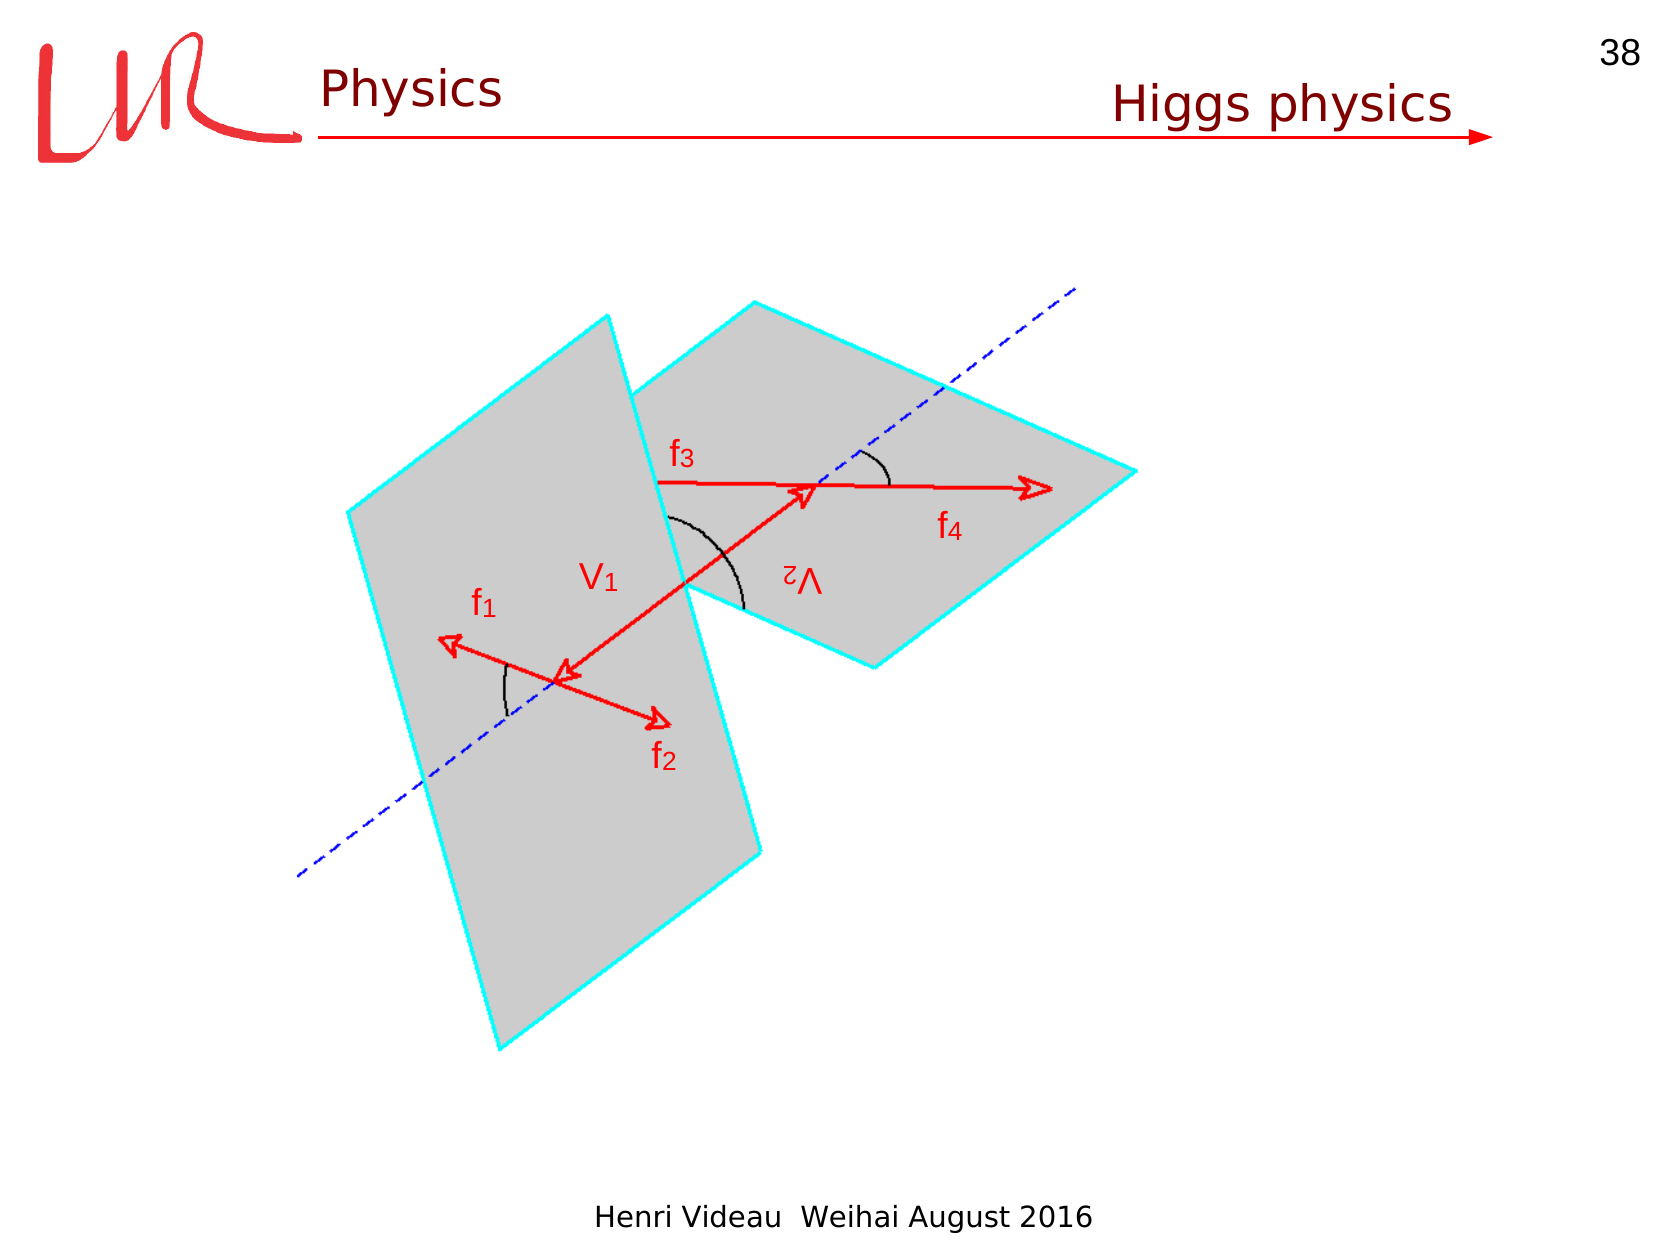

Higgs physics
f3
f4
V2
V1
f1
f2